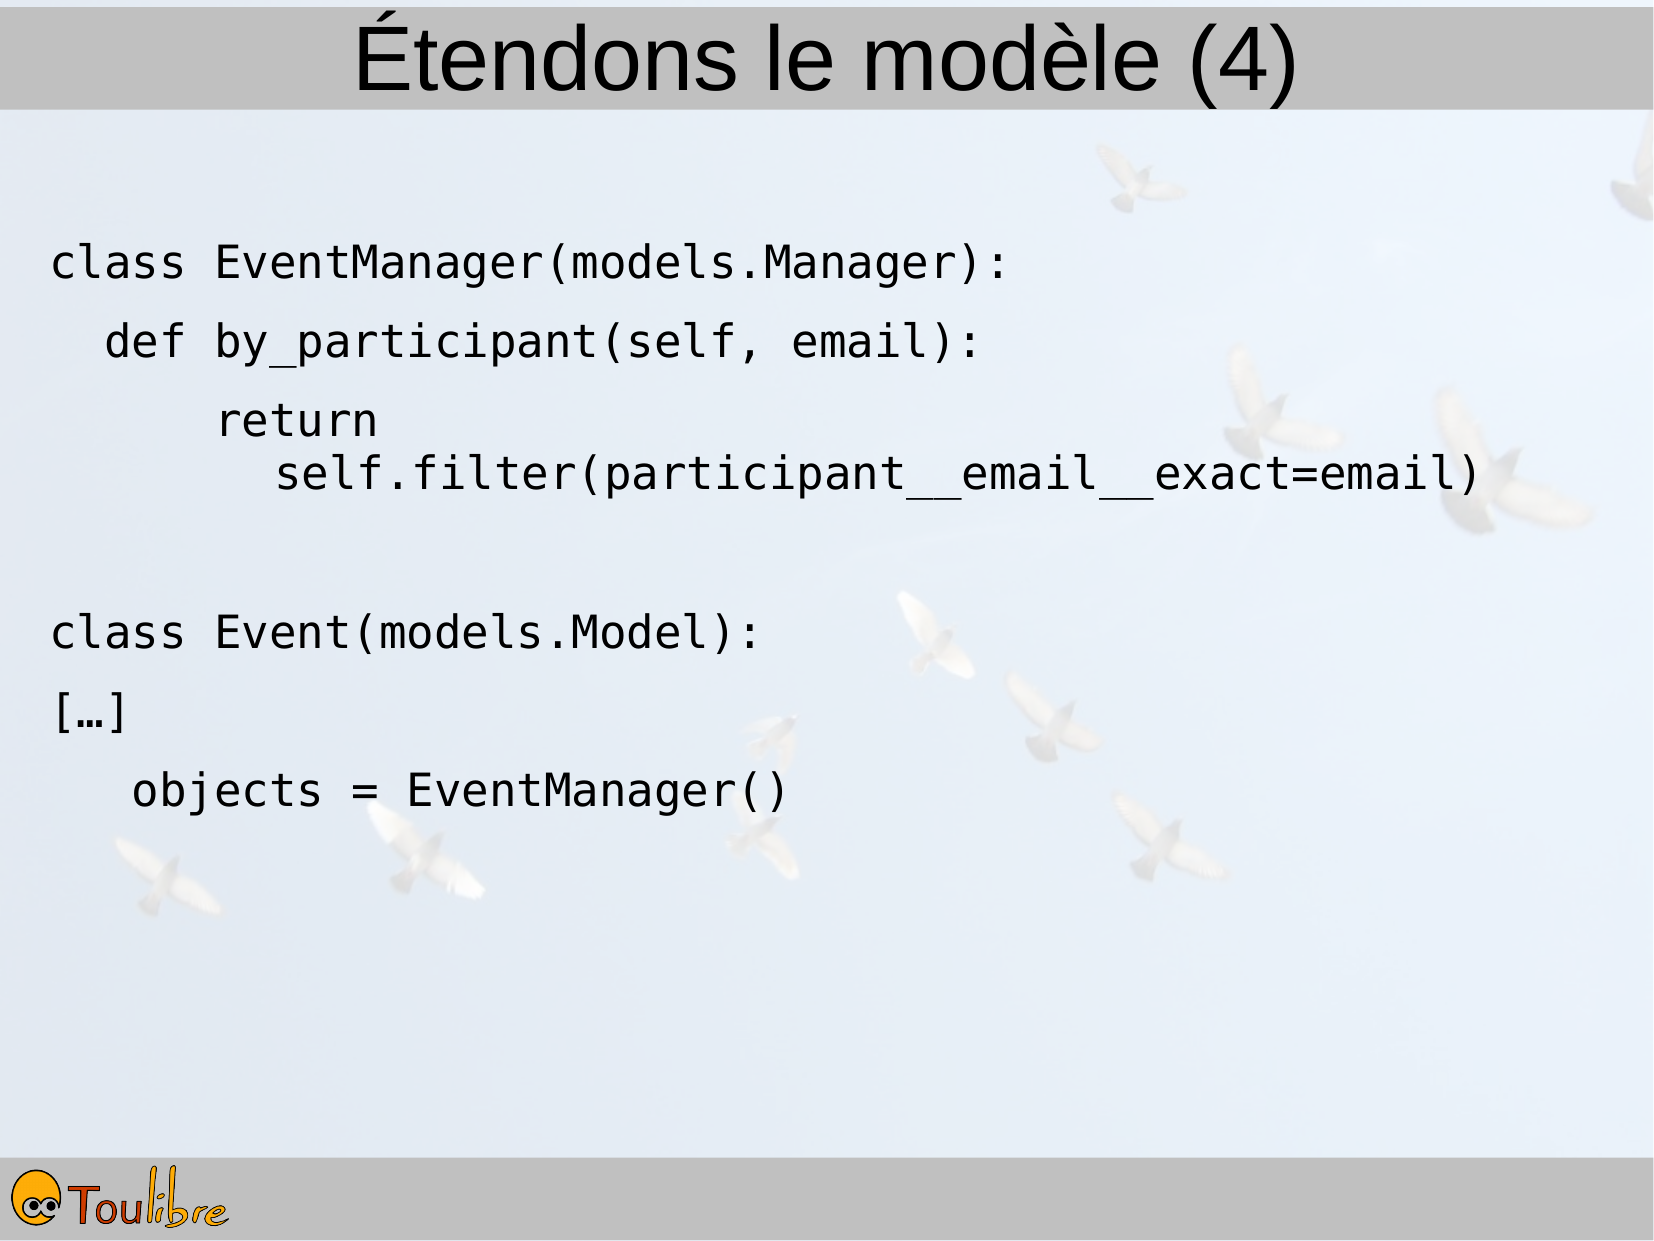

# Étendons le modèle (4)
class EventManager(models.Manager):
 def by_participant(self, email):
 return
			self.filter(participant__email__exact=email)
class Event(models.Model):
[…]
 objects = EventManager()